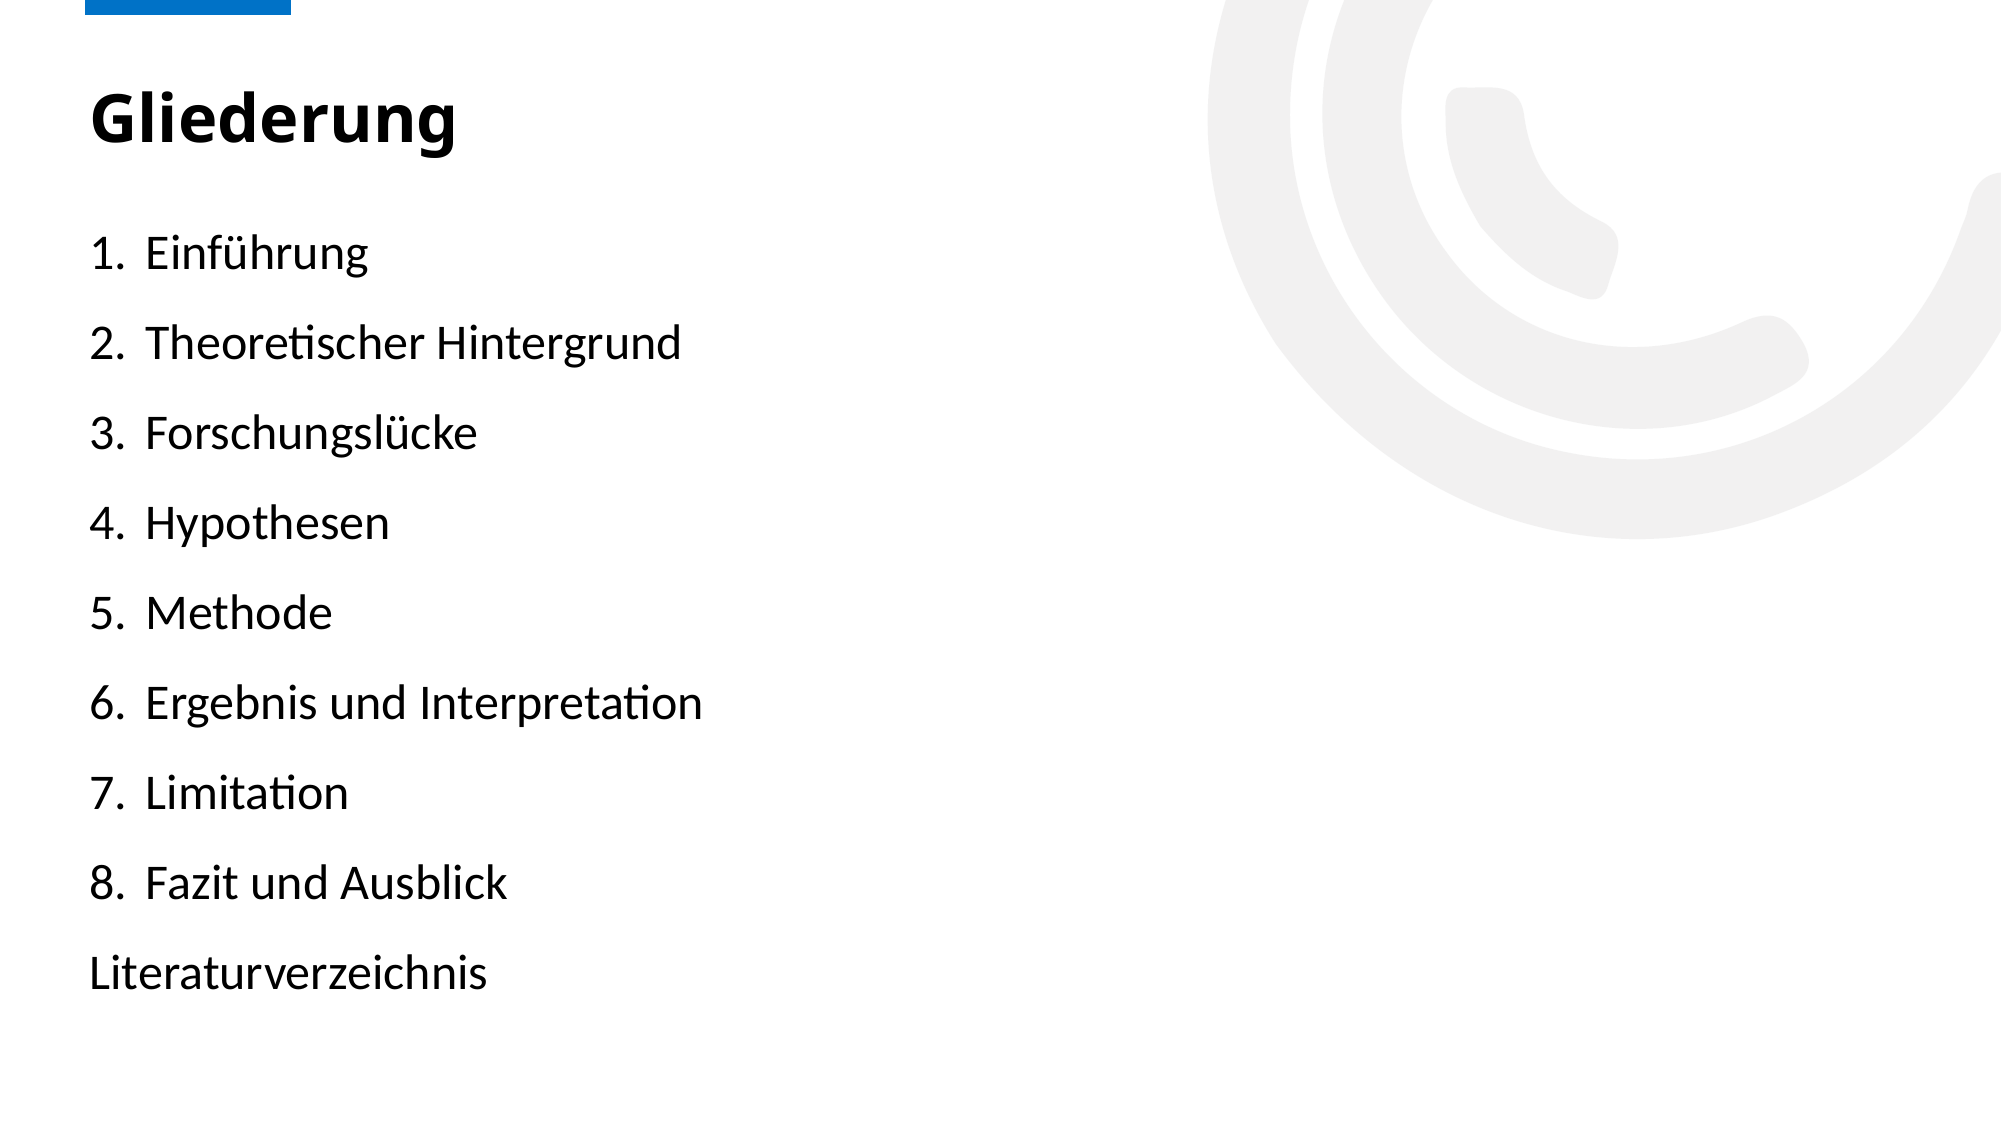

Gliederung
Einführung
Theoretischer Hintergrund
Forschungslücke
Hypothesen
Methode
Ergebnis und Interpretation
Limitation
Fazit und Ausblick
Literaturverzeichnis